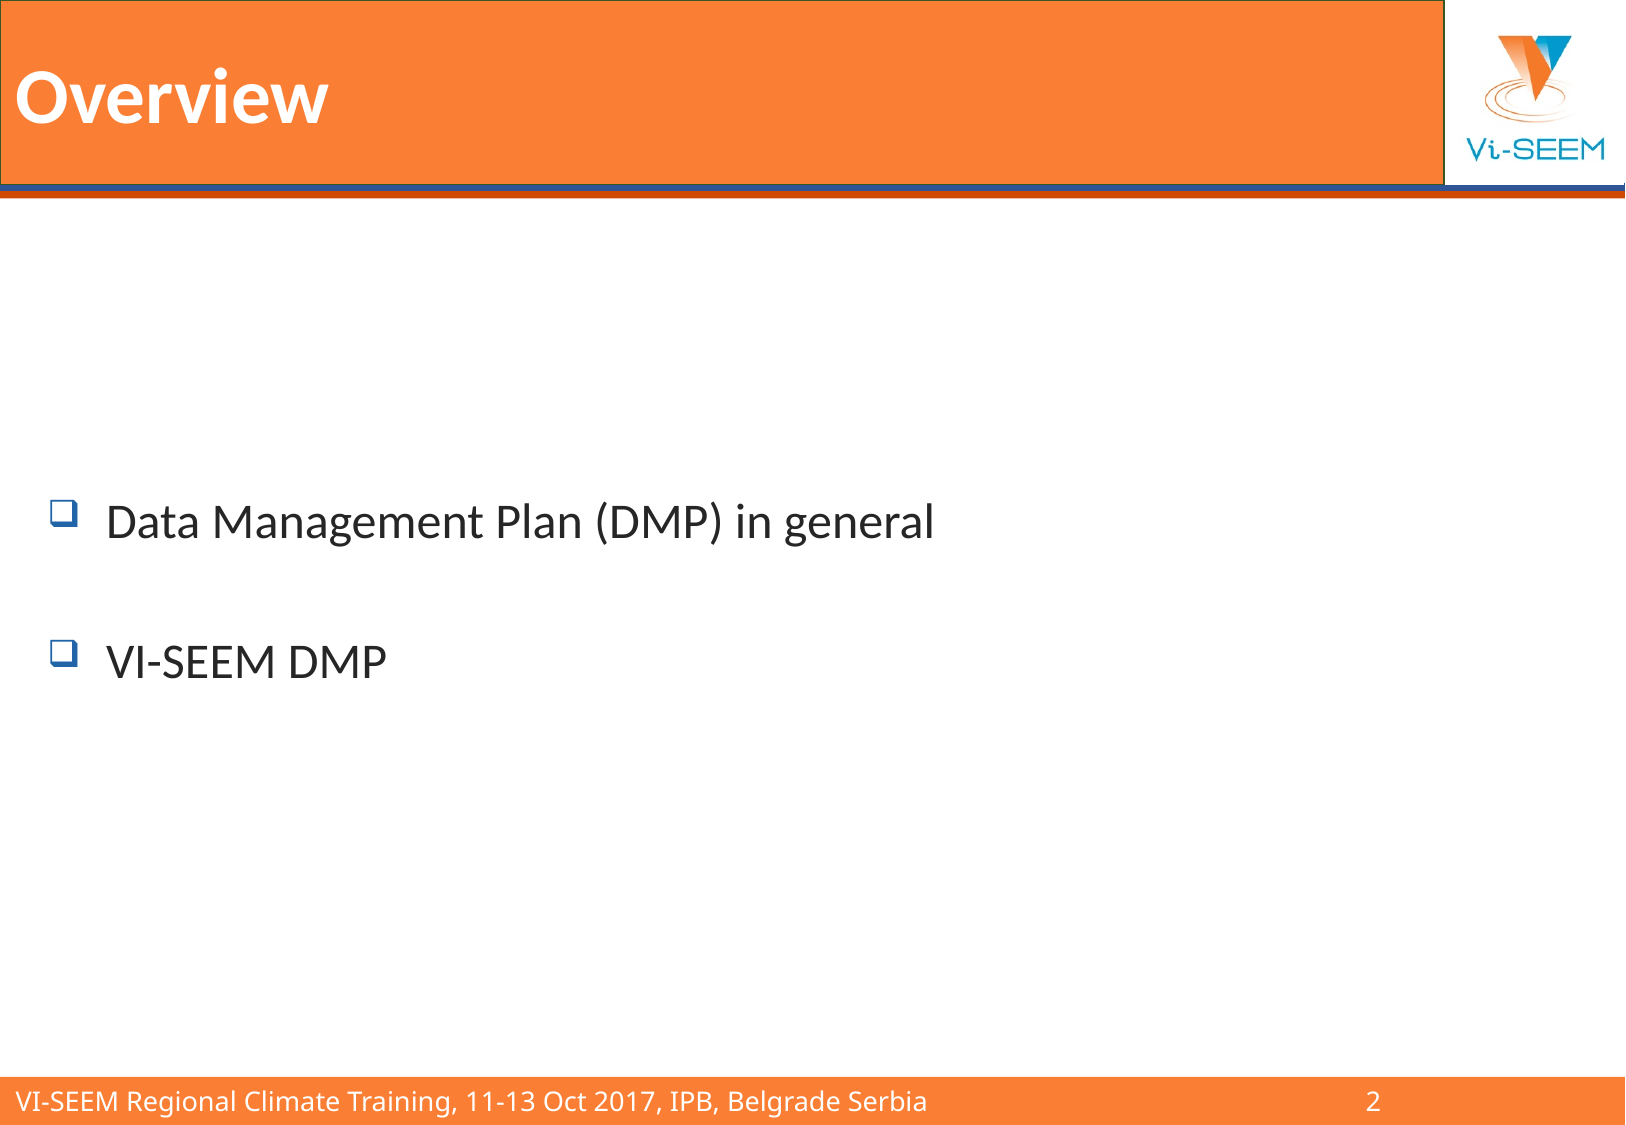

# Overview
Data Management Plan (DMP) in general
VI-SEEM DMP
VI-SEEM Regional Climate Training, 11-13 Oct 2017, IPB, Belgrade Serbia